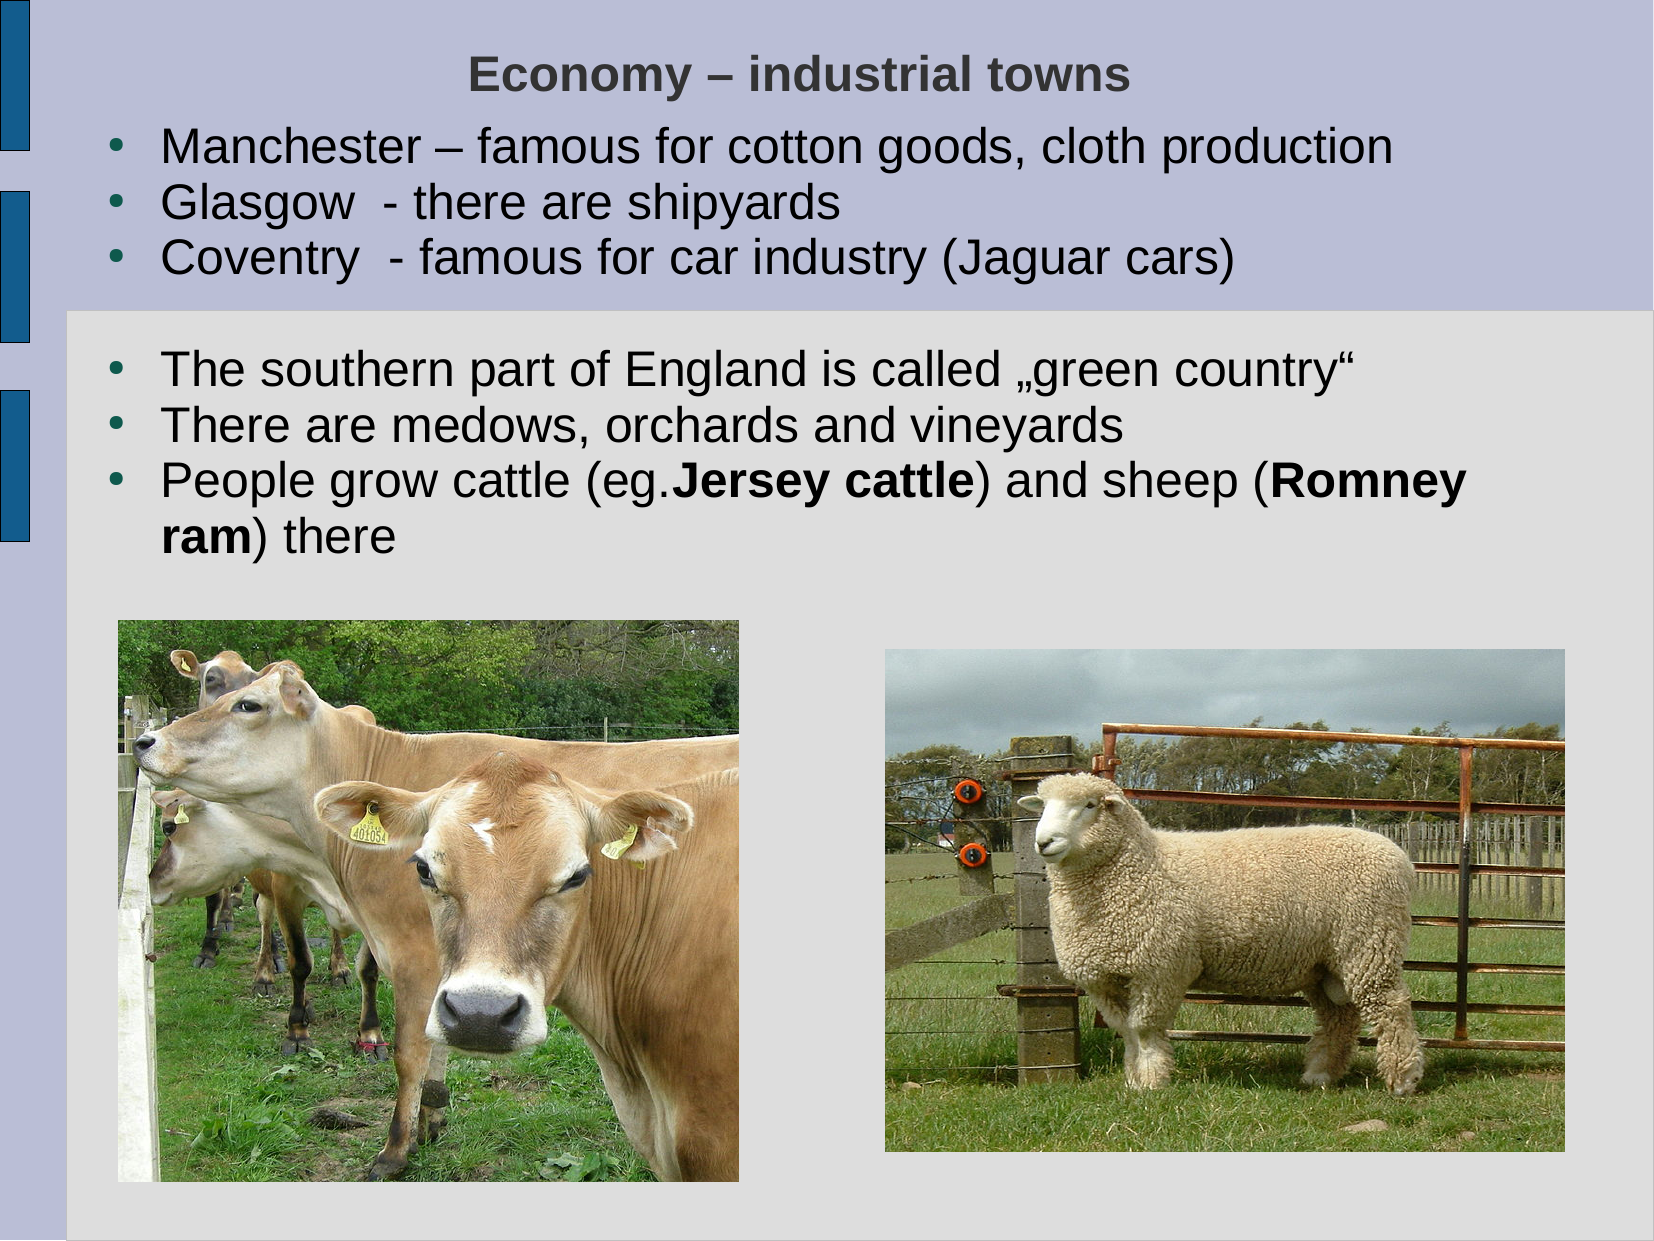

# Economy – industrial towns
Manchester – famous for cotton goods, cloth production
Glasgow - there are shipyards
Coventry - famous for car industry (Jaguar cars)
The southern part of England is called „green country“
There are medows, orchards and vineyards
People grow cattle (eg.Jersey cattle) and sheep (Romney ram) there